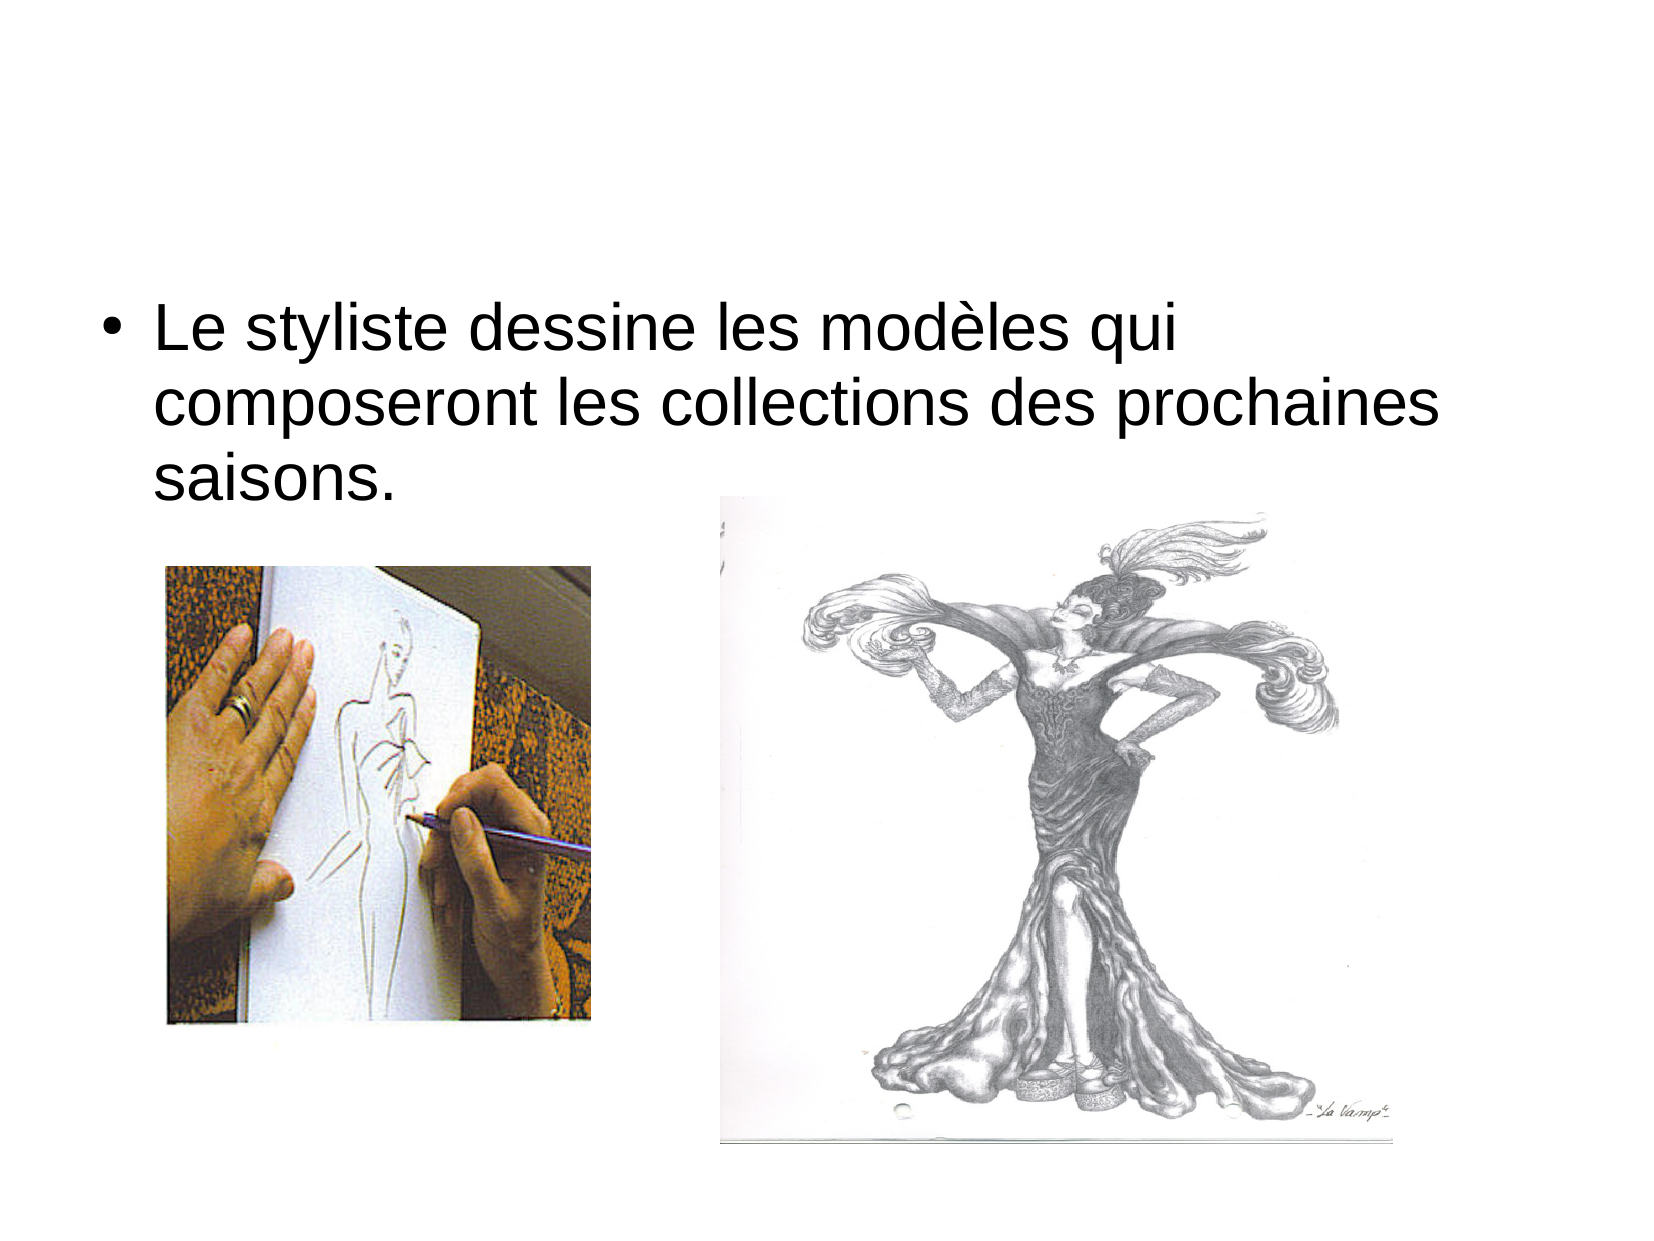

#
Le styliste dessine les modèles qui composeront les collections des prochaines saisons.